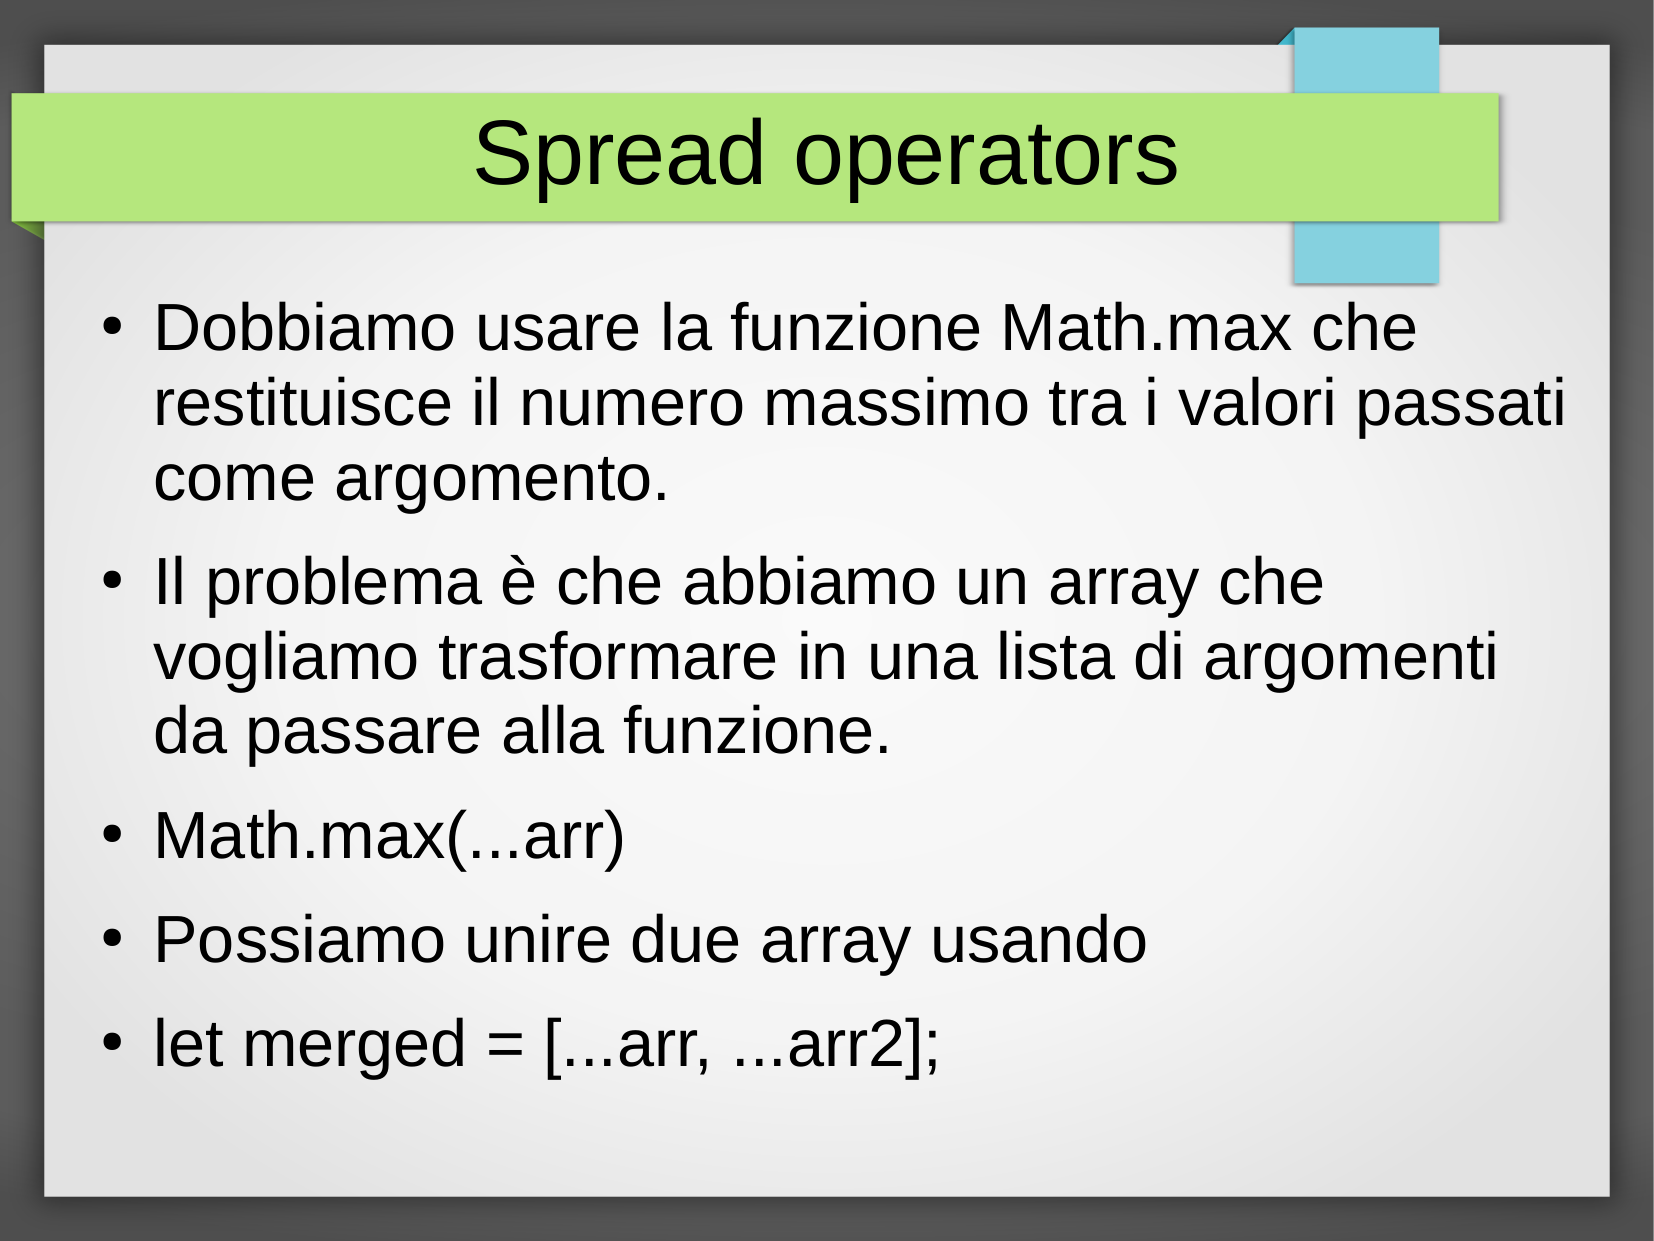

# Spread operators
Dobbiamo usare la funzione Math.max che restituisce il numero massimo tra i valori passati come argomento.
Il problema è che abbiamo un array che vogliamo trasformare in una lista di argomenti da passare alla funzione.
Math.max(...arr)
Possiamo unire due array usando
let merged = [...arr, ...arr2];